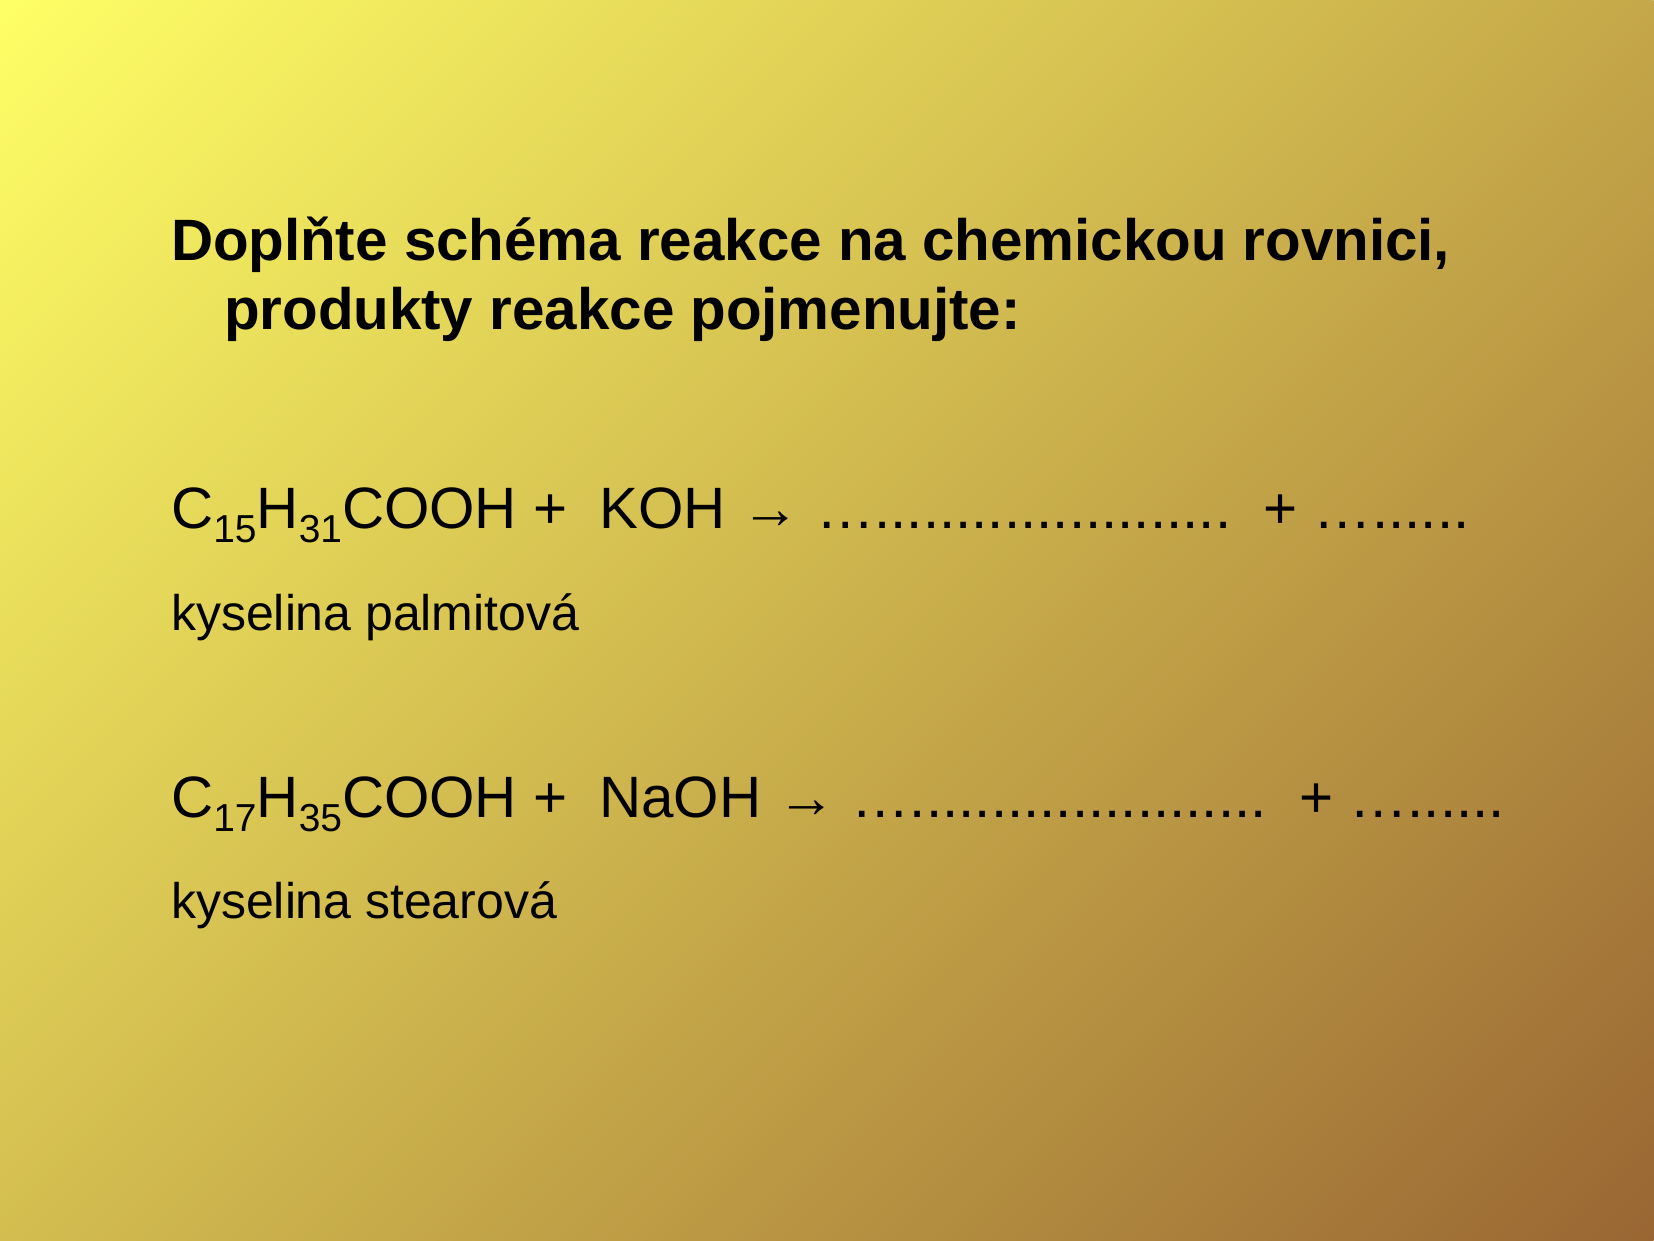

# Doplňte schéma reakce na chemickou rovnici, produkty reakce pojmenujte:
C15H31COOH + KOH → …...................... + …......
kyselina palmitová
C17H35COOH + NaOH → …...................... + …......
kyselina stearová